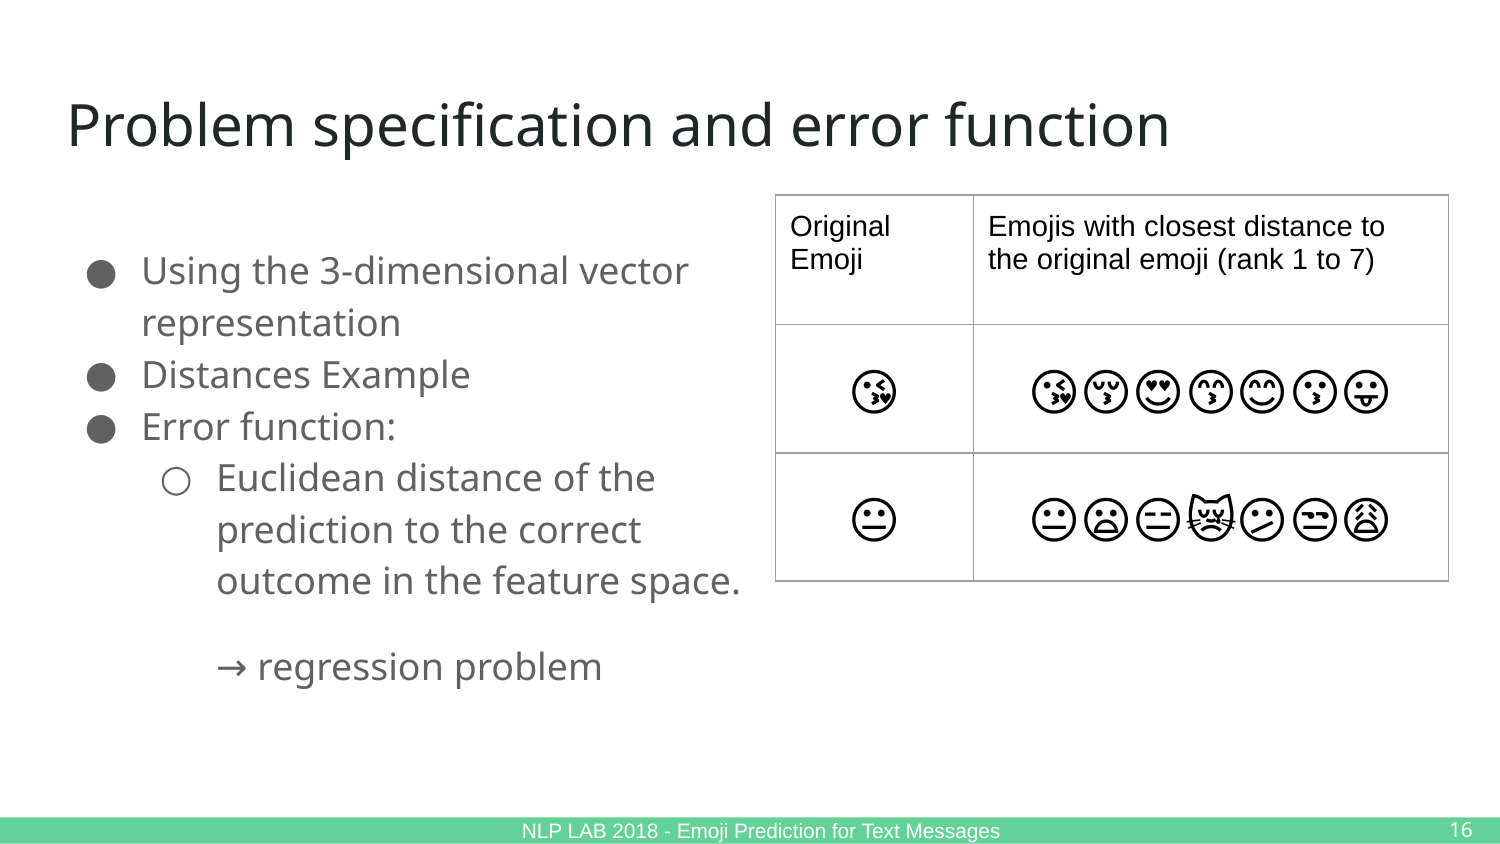

# Problem specification and error function
| Original Emoji | Emojis with closest distance to the original emoji (rank 1 to 7) |
| --- | --- |
| 😘 | 😘😚😍😙😊😗😛 |
| 😐 | 😐😦😑😿😕😒😩 |
Using the 3-dimensional vector representation
Distances Example
Error function:
Euclidean distance of the prediction to the correct outcome in the feature space.
→ regression problem